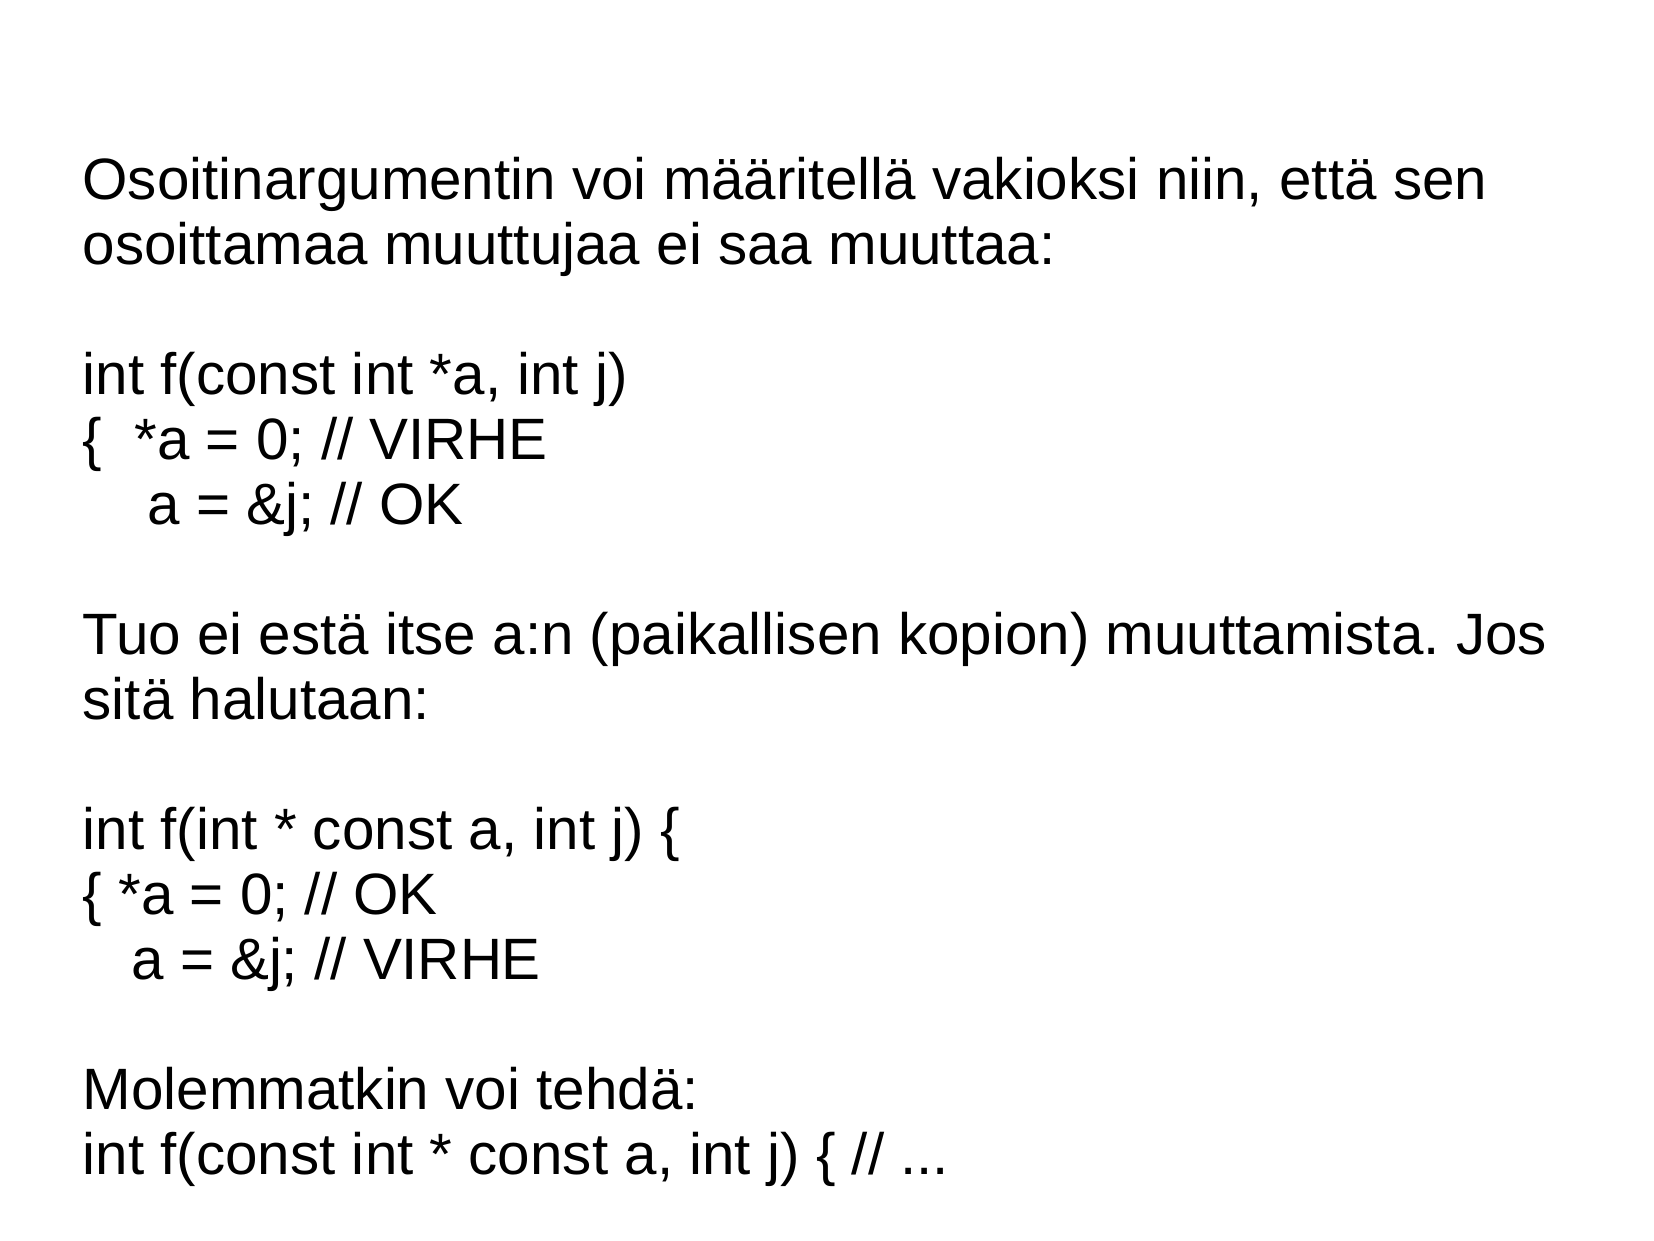

Osoitinargumentin voi määritellä vakioksi niin, että sen osoittamaa muuttujaa ei saa muuttaa:
int f(const int *a, int j)
{ *a = 0; // VIRHE
 a = &j; // OK
Tuo ei estä itse a:n (paikallisen kopion) muuttamista. Jos sitä halutaan:
int f(int * const a, int j) {
{ *a = 0; // OK
 a = &j; // VIRHE
Molemmatkin voi tehdä:
int f(const int * const a, int j) { // ...